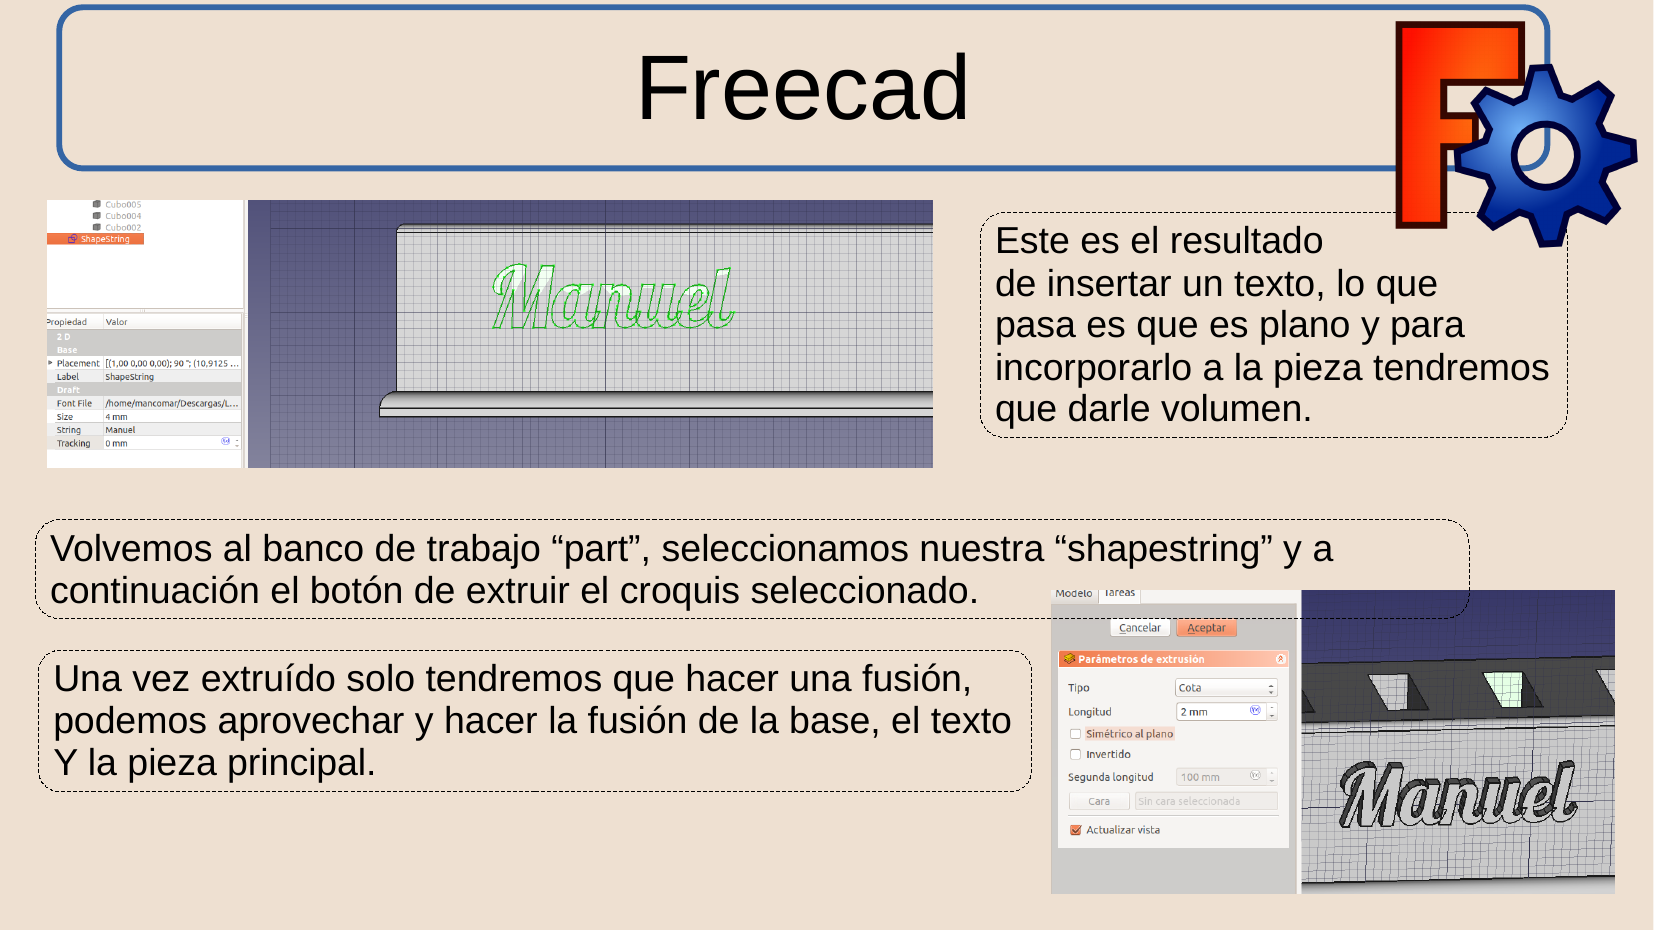

# Freecad
Este es el resultado
de insertar un texto, lo que
pasa es que es plano y para
incorporarlo a la pieza tendremos
que darle volumen.
Volvemos al banco de trabajo “part”, seleccionamos nuestra “shapestring” y a
continuación el botón de extruir el croquis seleccionado.
Una vez extruído solo tendremos que hacer una fusión,
podemos aprovechar y hacer la fusión de la base, el texto
Y la pieza principal.